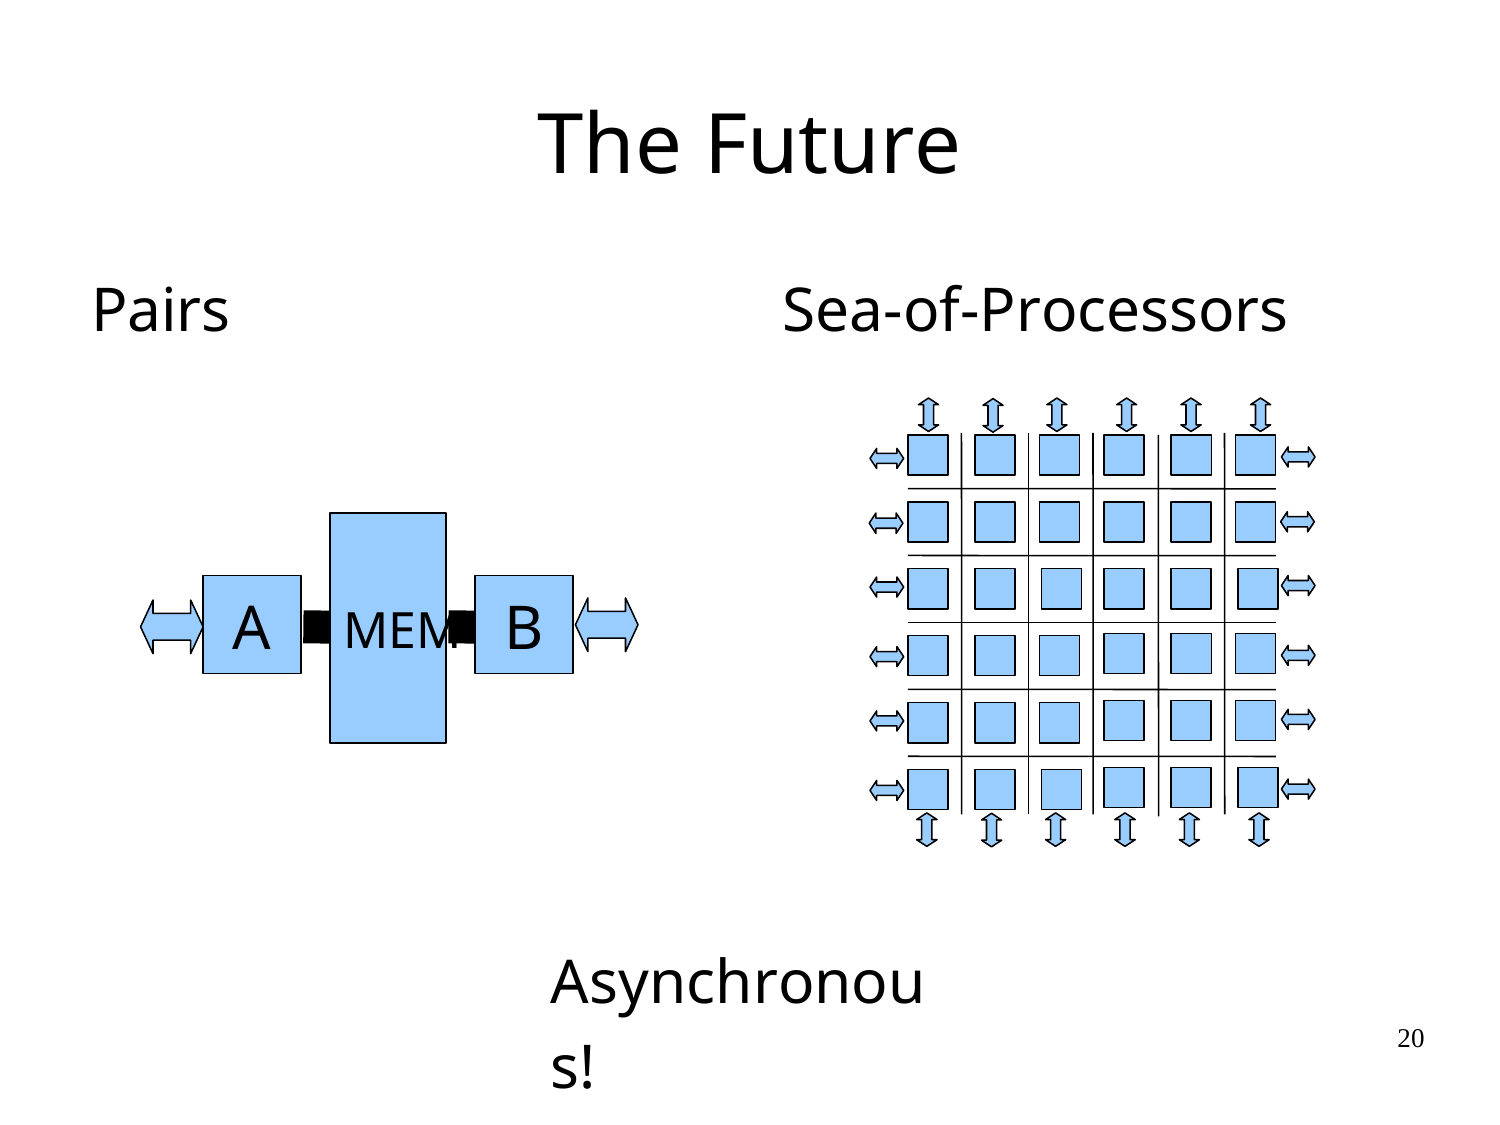

# The Future
Pairs
Sea-of-Processors
MEM
A
B
Asynchronous!
20